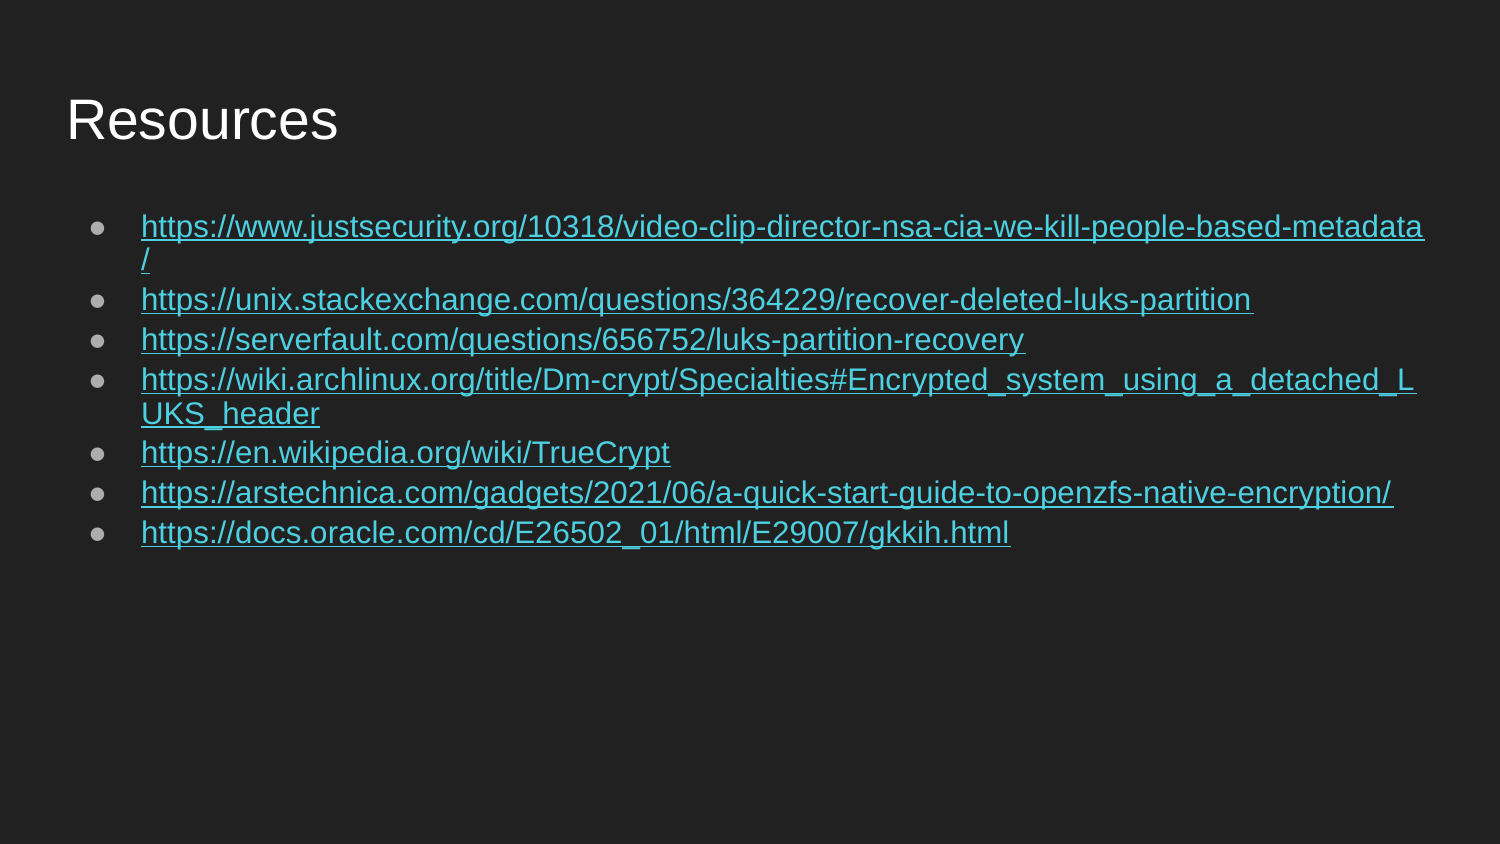

# Resources
https://www.justsecurity.org/10318/video-clip-director-nsa-cia-we-kill-people-based-metadata/
https://unix.stackexchange.com/questions/364229/recover-deleted-luks-partition
https://serverfault.com/questions/656752/luks-partition-recovery
https://wiki.archlinux.org/title/Dm-crypt/Specialties#Encrypted_system_using_a_detached_LUKS_header
https://en.wikipedia.org/wiki/TrueCrypt
https://arstechnica.com/gadgets/2021/06/a-quick-start-guide-to-openzfs-native-encryption/
https://docs.oracle.com/cd/E26502_01/html/E29007/gkkih.html